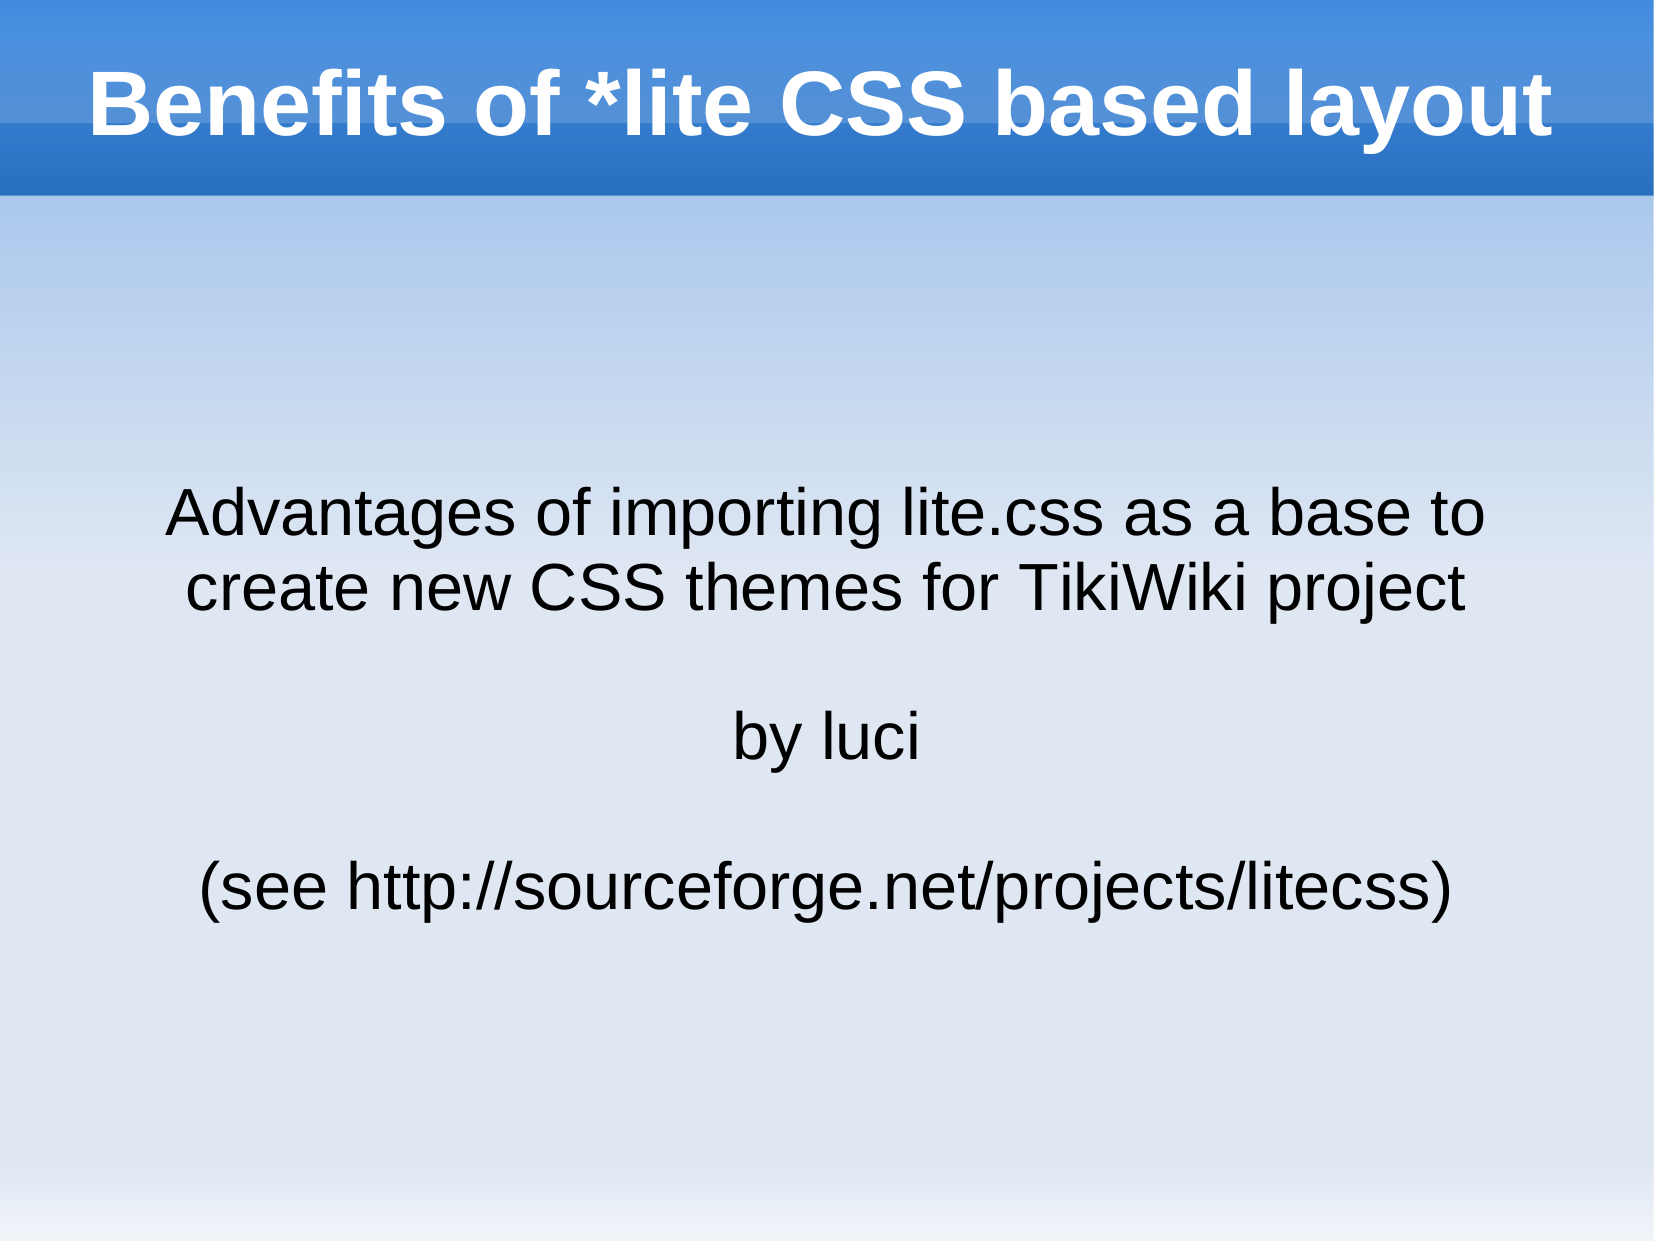

# Benefits of *lite CSS based layout
Advantages of importing lite.css as a base to create new CSS themes for TikiWiki project
by luci
(see http://sourceforge.net/projects/litecss)